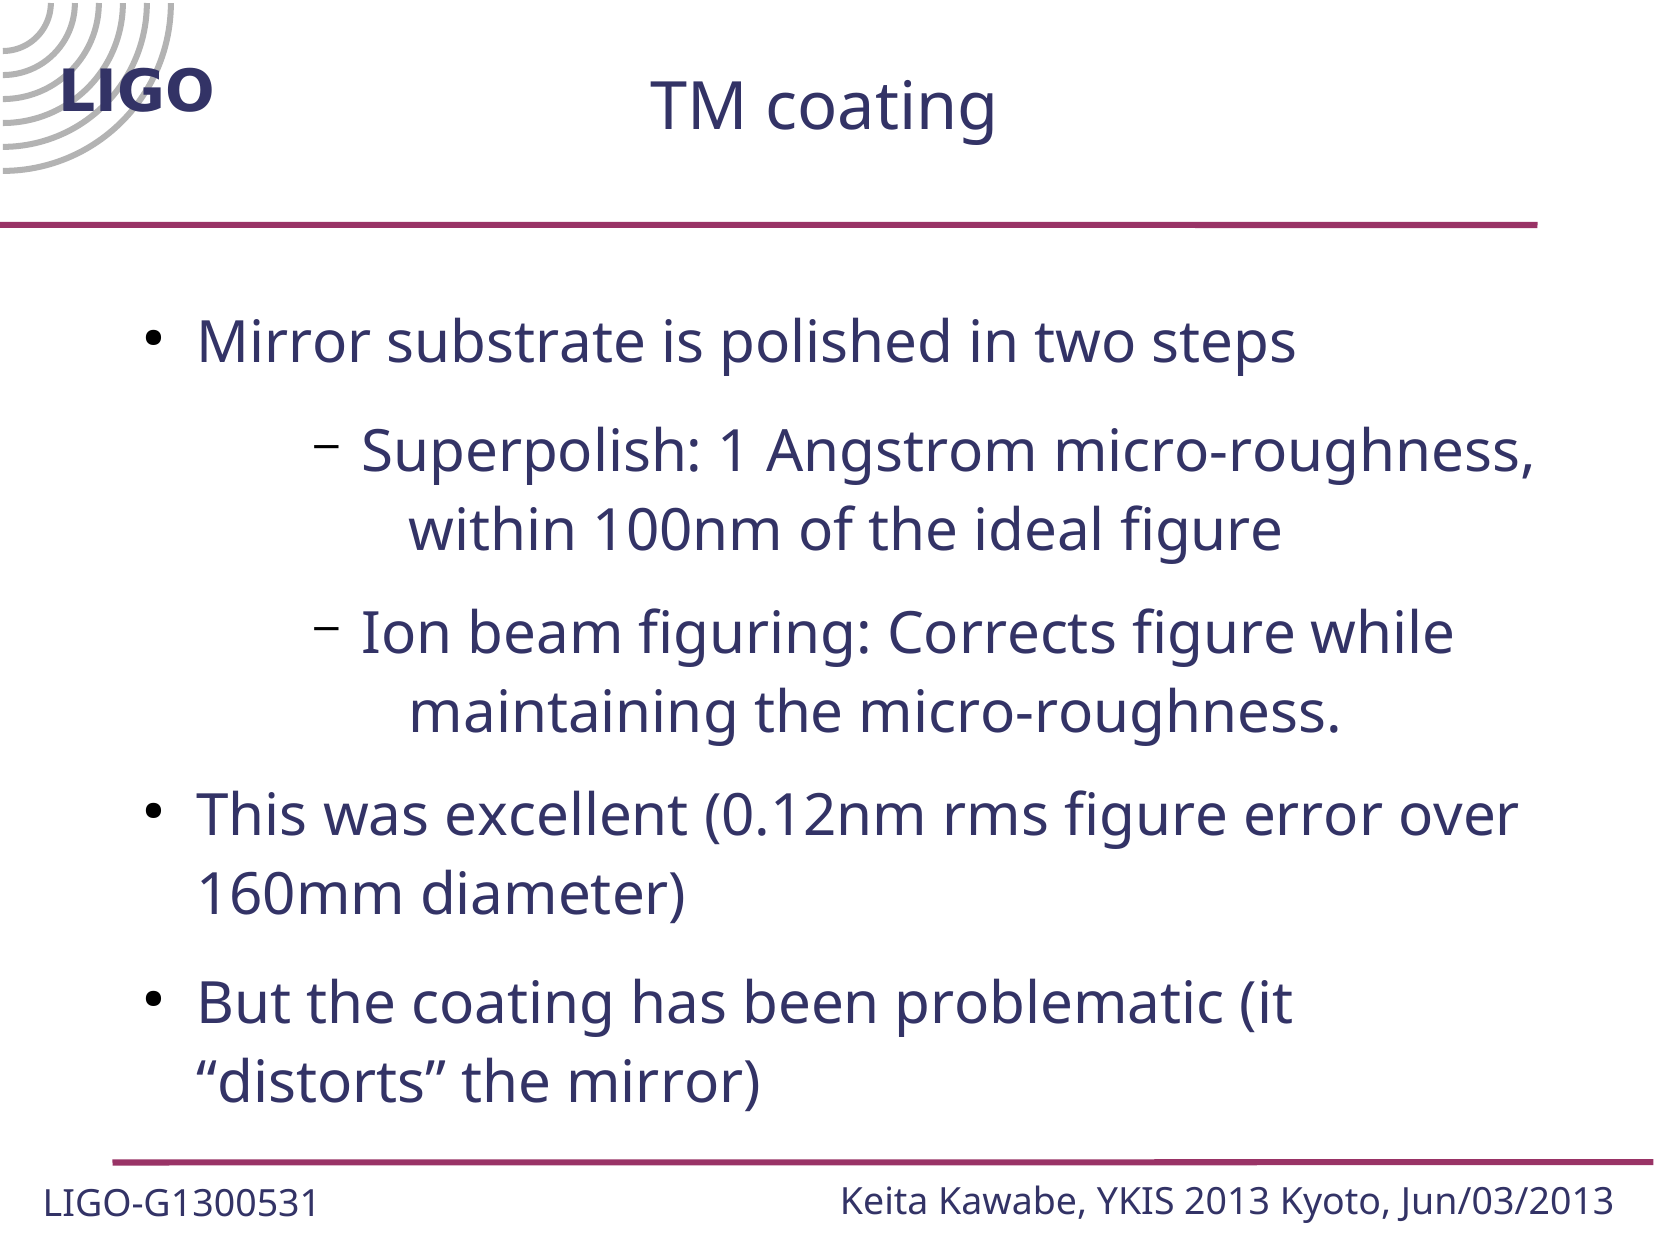

# TM coating
Mirror substrate is polished in two steps
Superpolish: 1 Angstrom micro-roughness, within 100nm of the ideal figure
Ion beam figuring: Corrects figure while maintaining the micro-roughness.
This was excellent (0.12nm rms figure error over 160mm diameter)
But the coating has been problematic (it “distorts” the mirror)